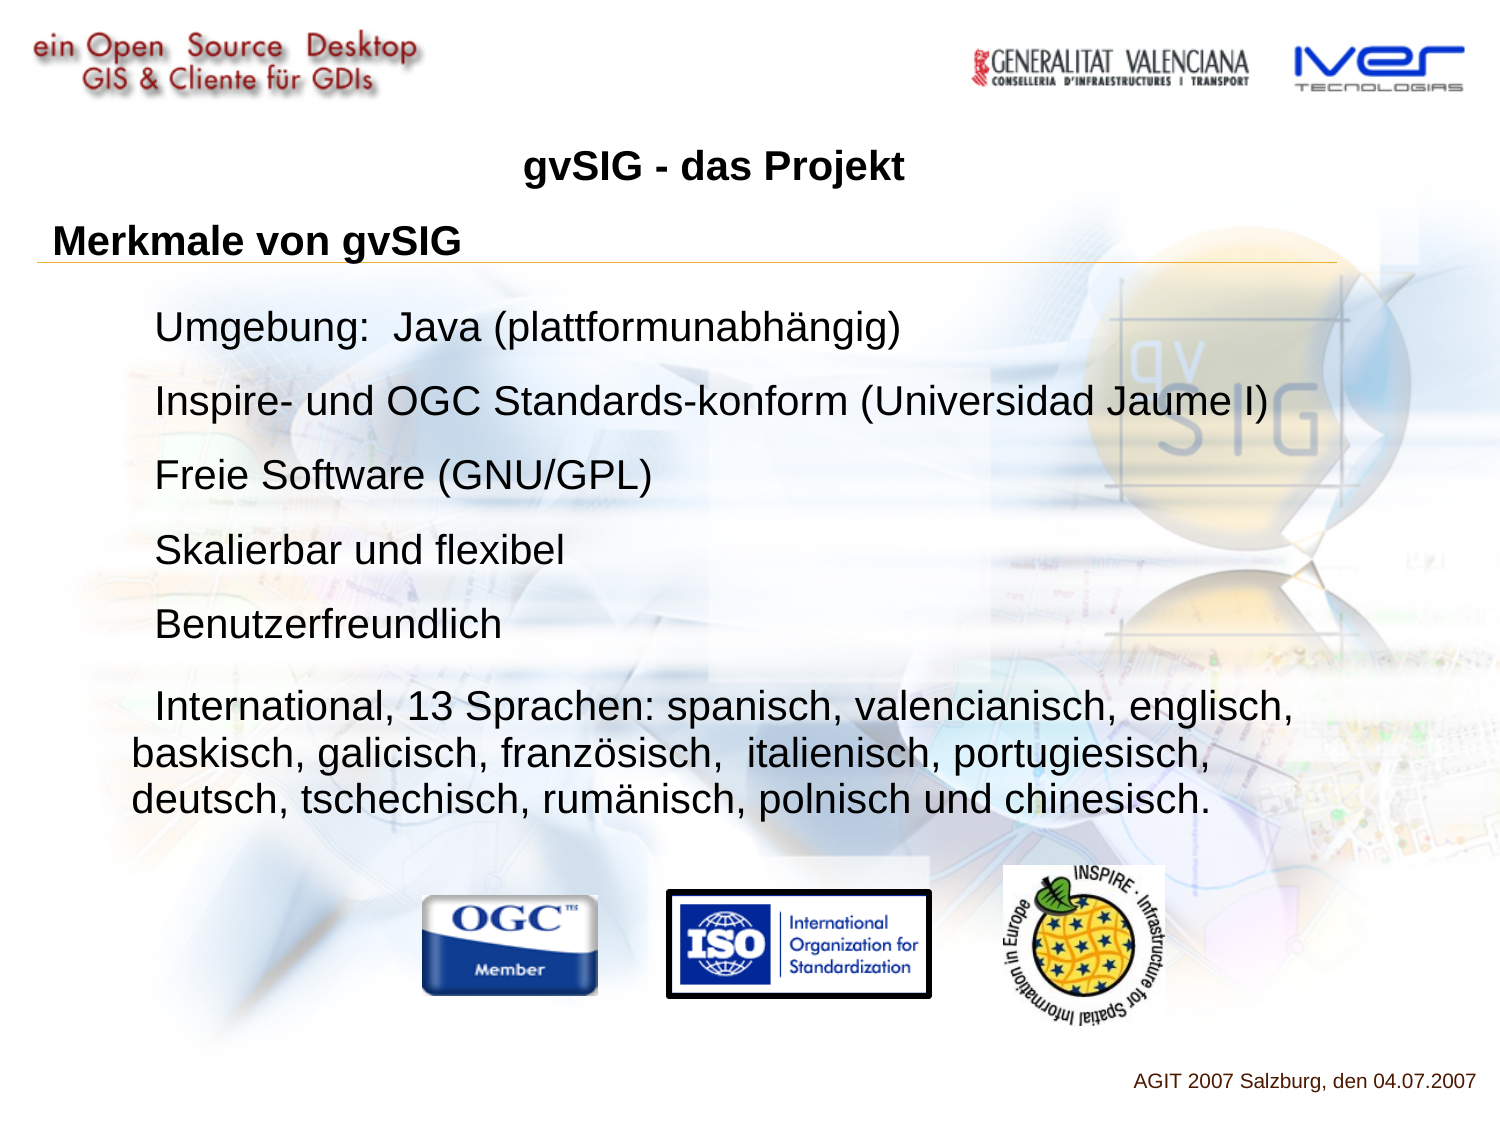

gvSIG - das Projekt
Merkmale von gvSIG
 Umgebung: Java (plattformunabhängig)
 Inspire- und OGC Standards-konform (Universidad Jaume I)
 Freie Software (GNU/GPL)
 Skalierbar und flexibel
 Benutzerfreundlich
 International, 13 Sprachen: spanisch, valencianisch, englisch, baskisch, galicisch, französisch, italienisch, portugiesisch, deutsch, tschechisch, rumänisch, polnisch und chinesisch.
AGIT 2007 Salzburg, den 04.07.2007